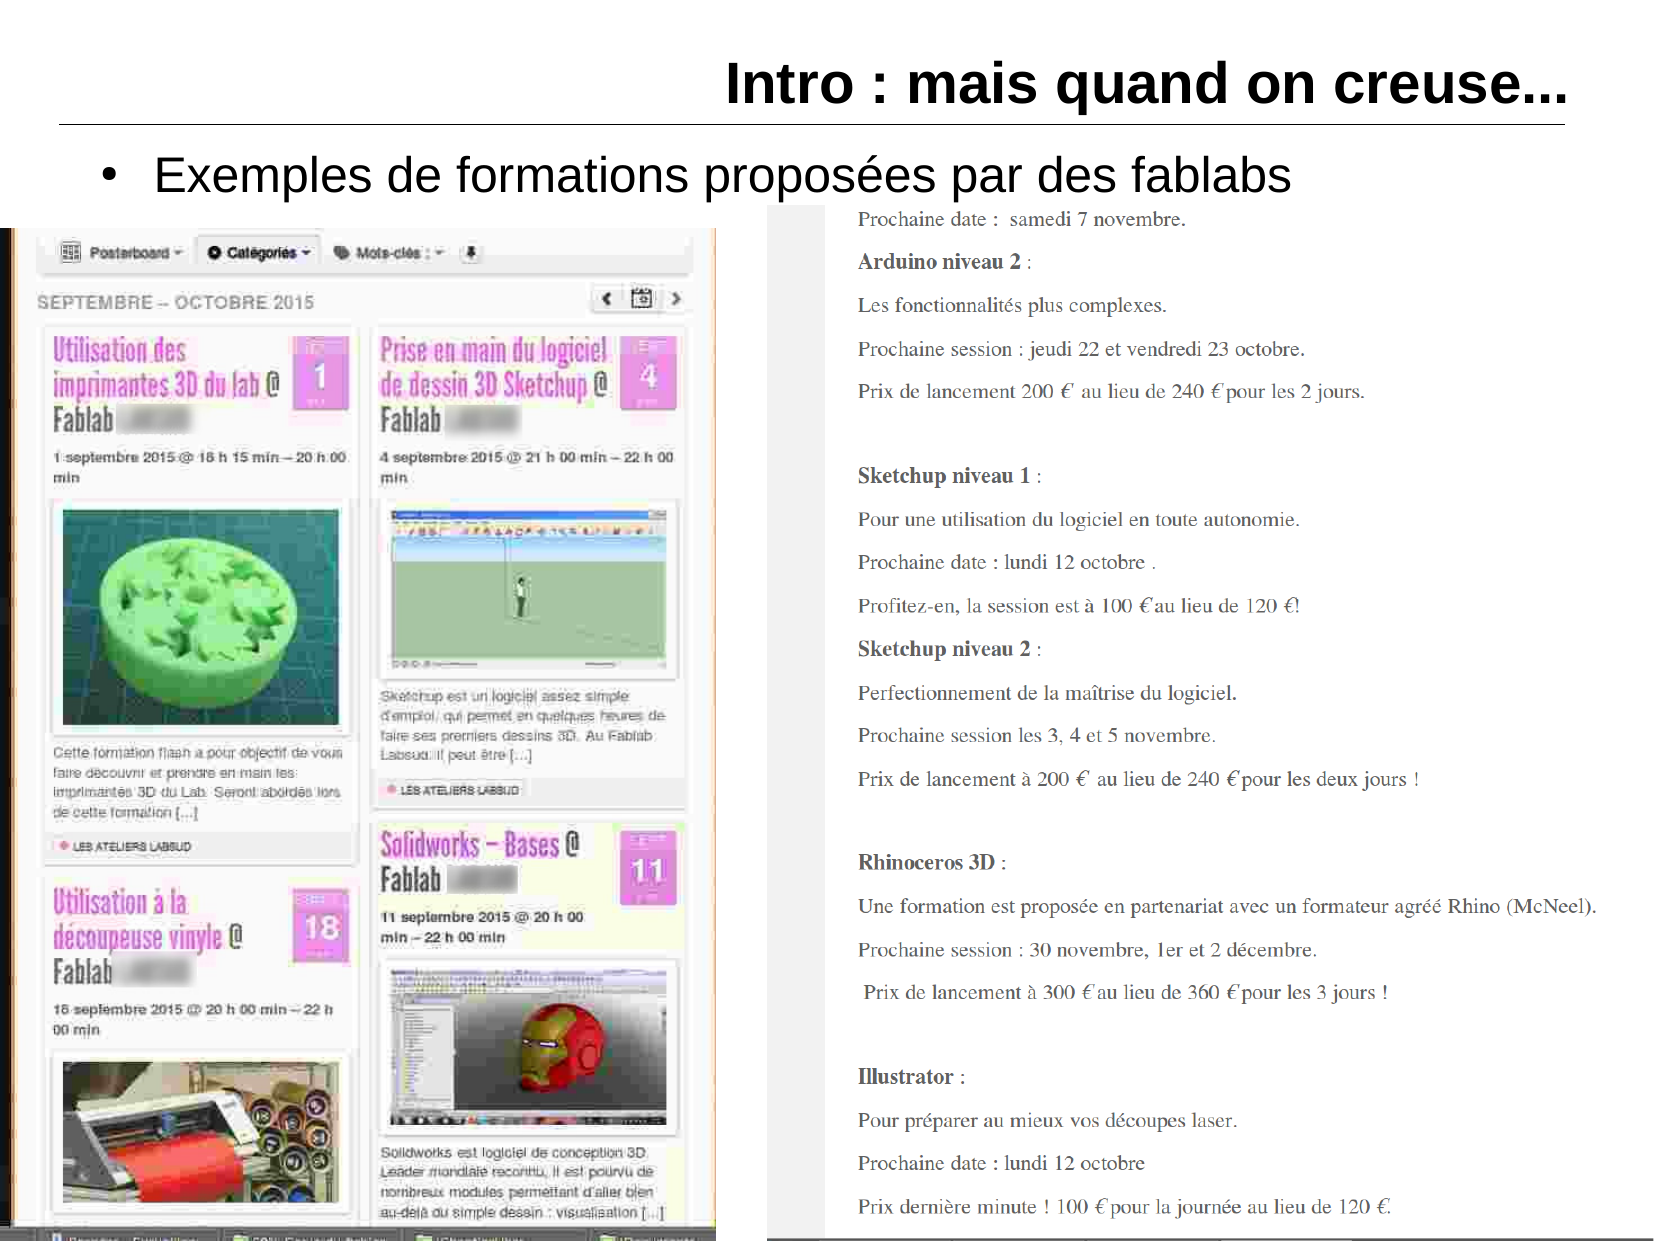

# Intro : mais quand on creuse...
Exemples de formations proposées par des fablabs
10